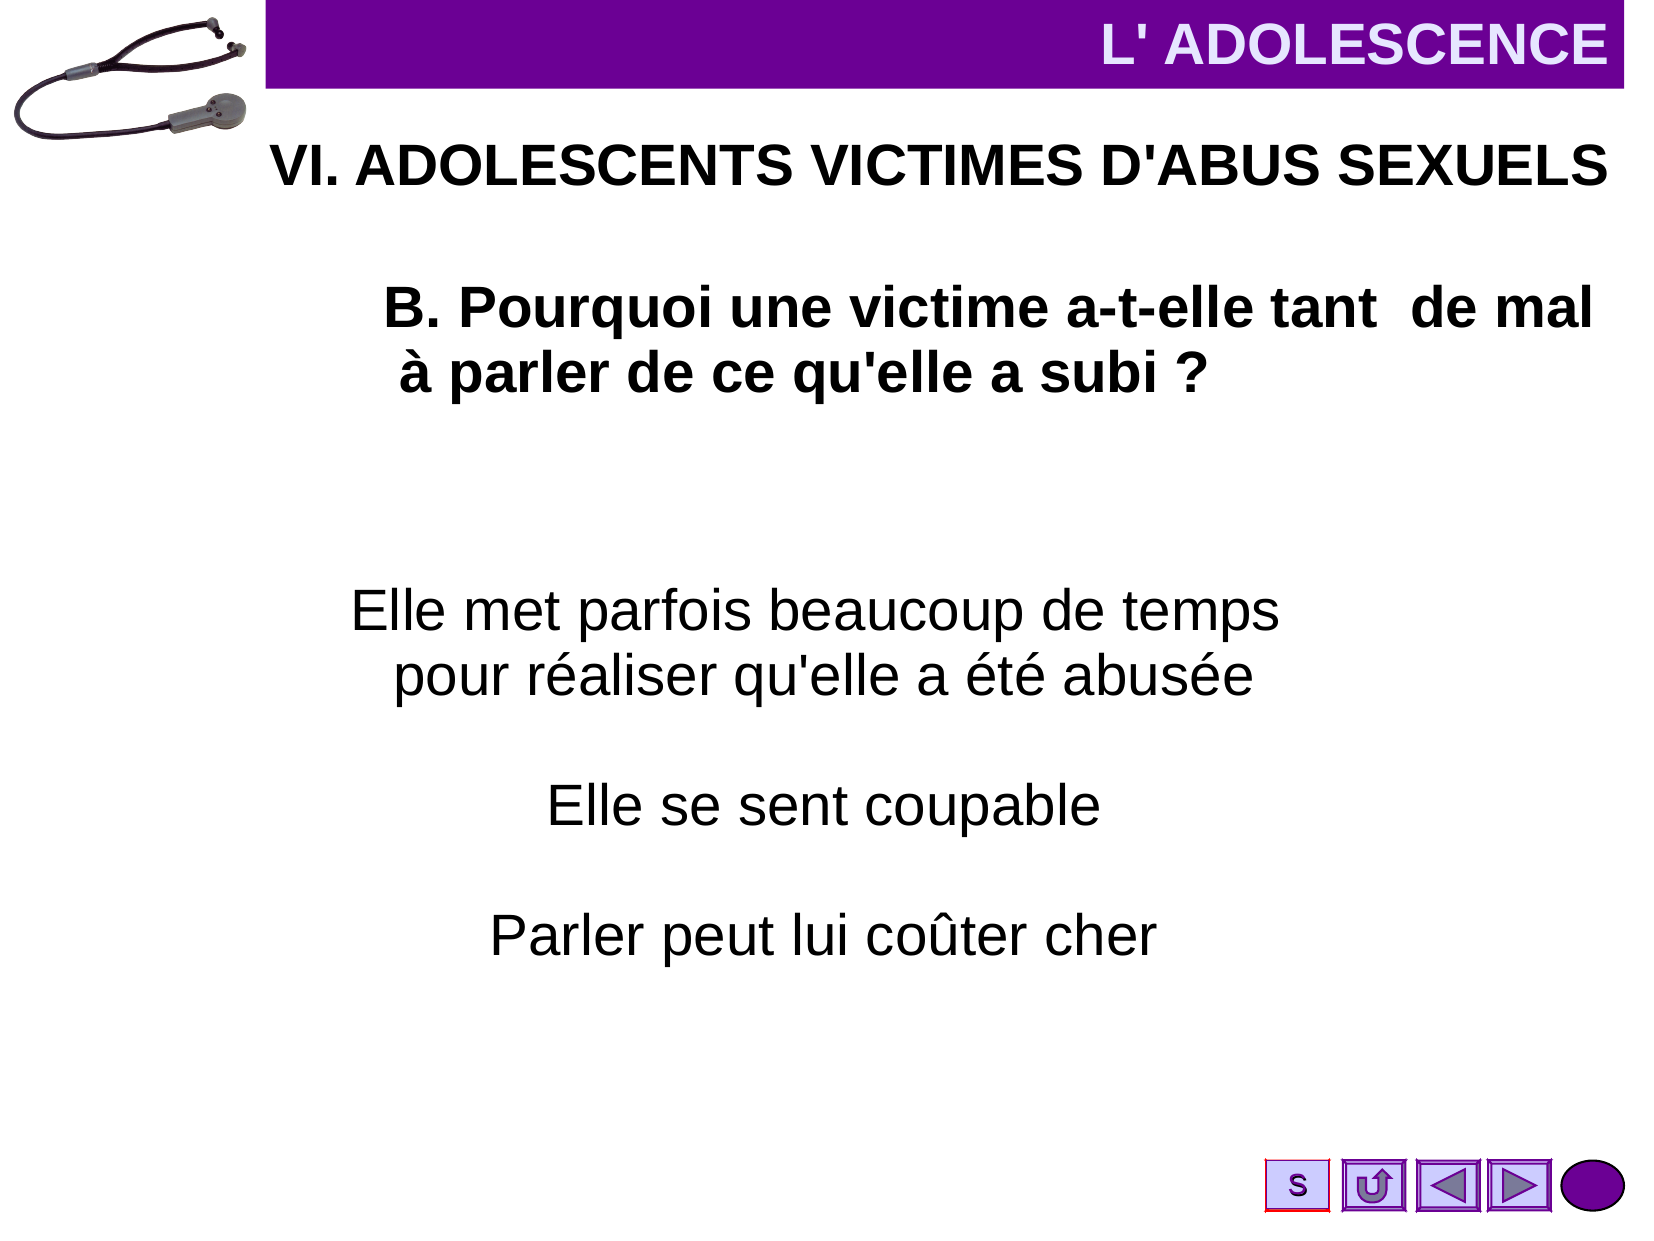

L' ADOLESCENCE
VI. ADOLESCENTS VICTIMES D'ABUS SEXUELS
B. Pourquoi une victime a-t-elle tant de mal
 à parler de ce qu'elle a subi ?
Elle met parfois beaucoup de temps
pour réaliser qu'elle a été abusée
Elle se sent coupable
Parler peut lui coûter cher